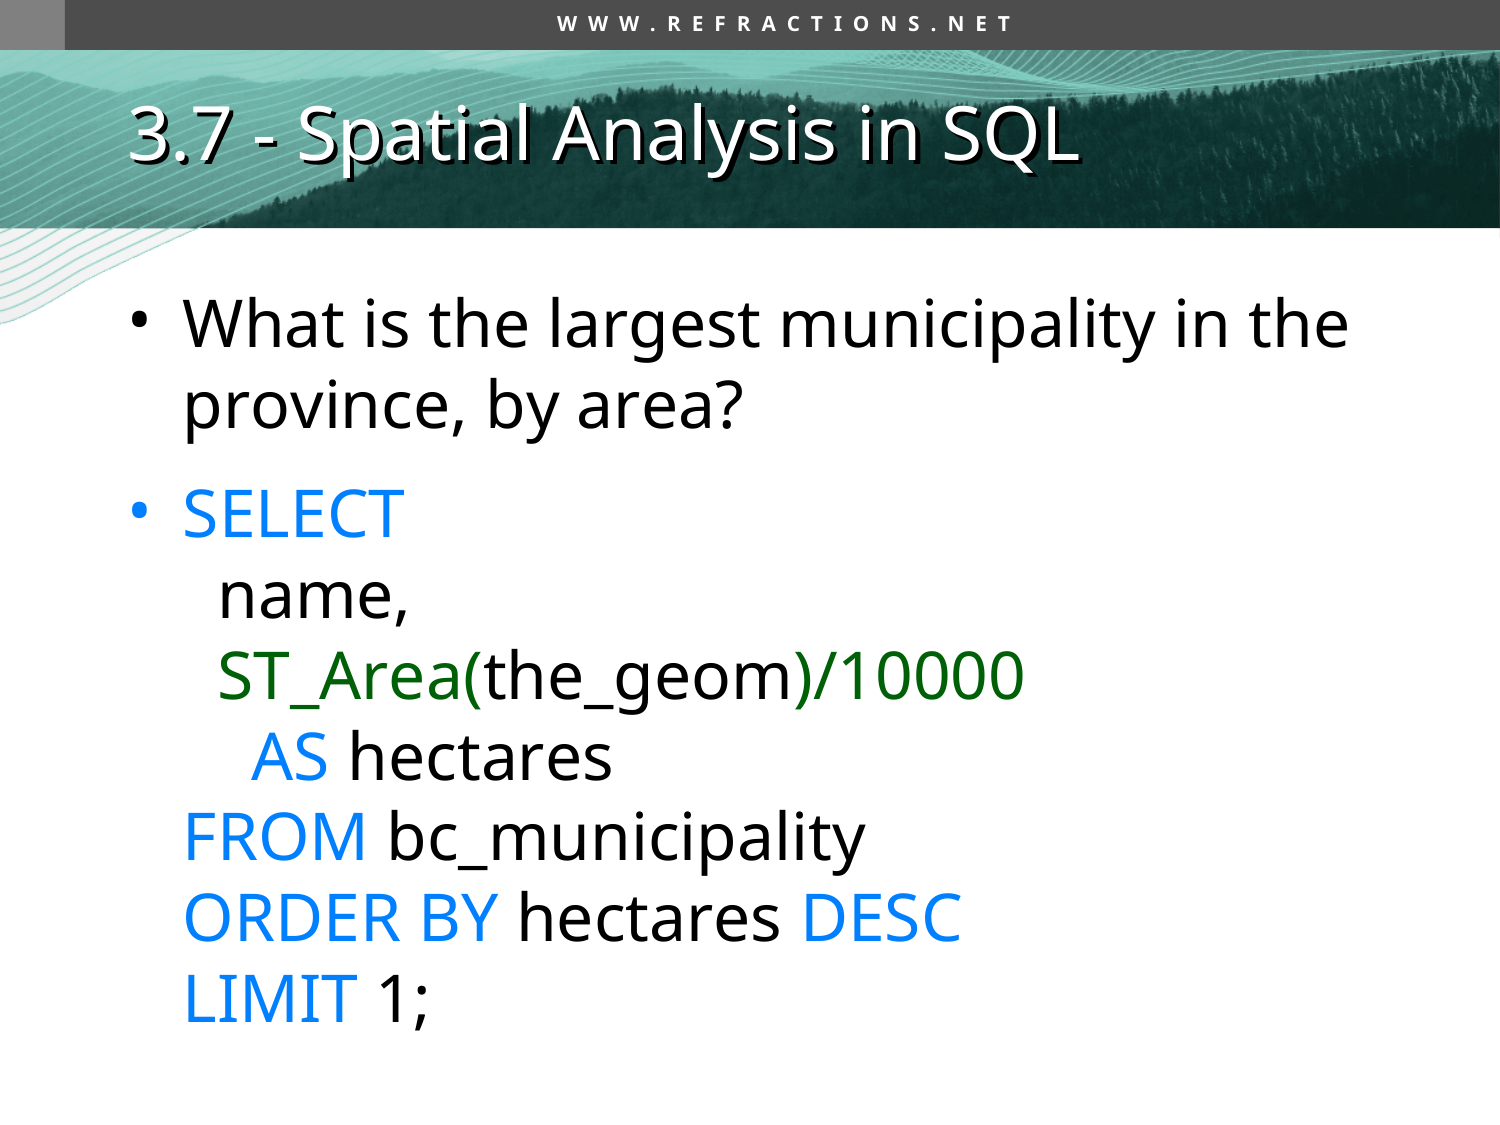

# 3.7 - Spatial Analysis in SQL
What is the largest municipality in the province, by area?
SELECT
 name,
 ST_Area(the_geom)/10000
 AS hectares
FROM bc_municipality
ORDER BY hectares DESC
LIMIT 1;